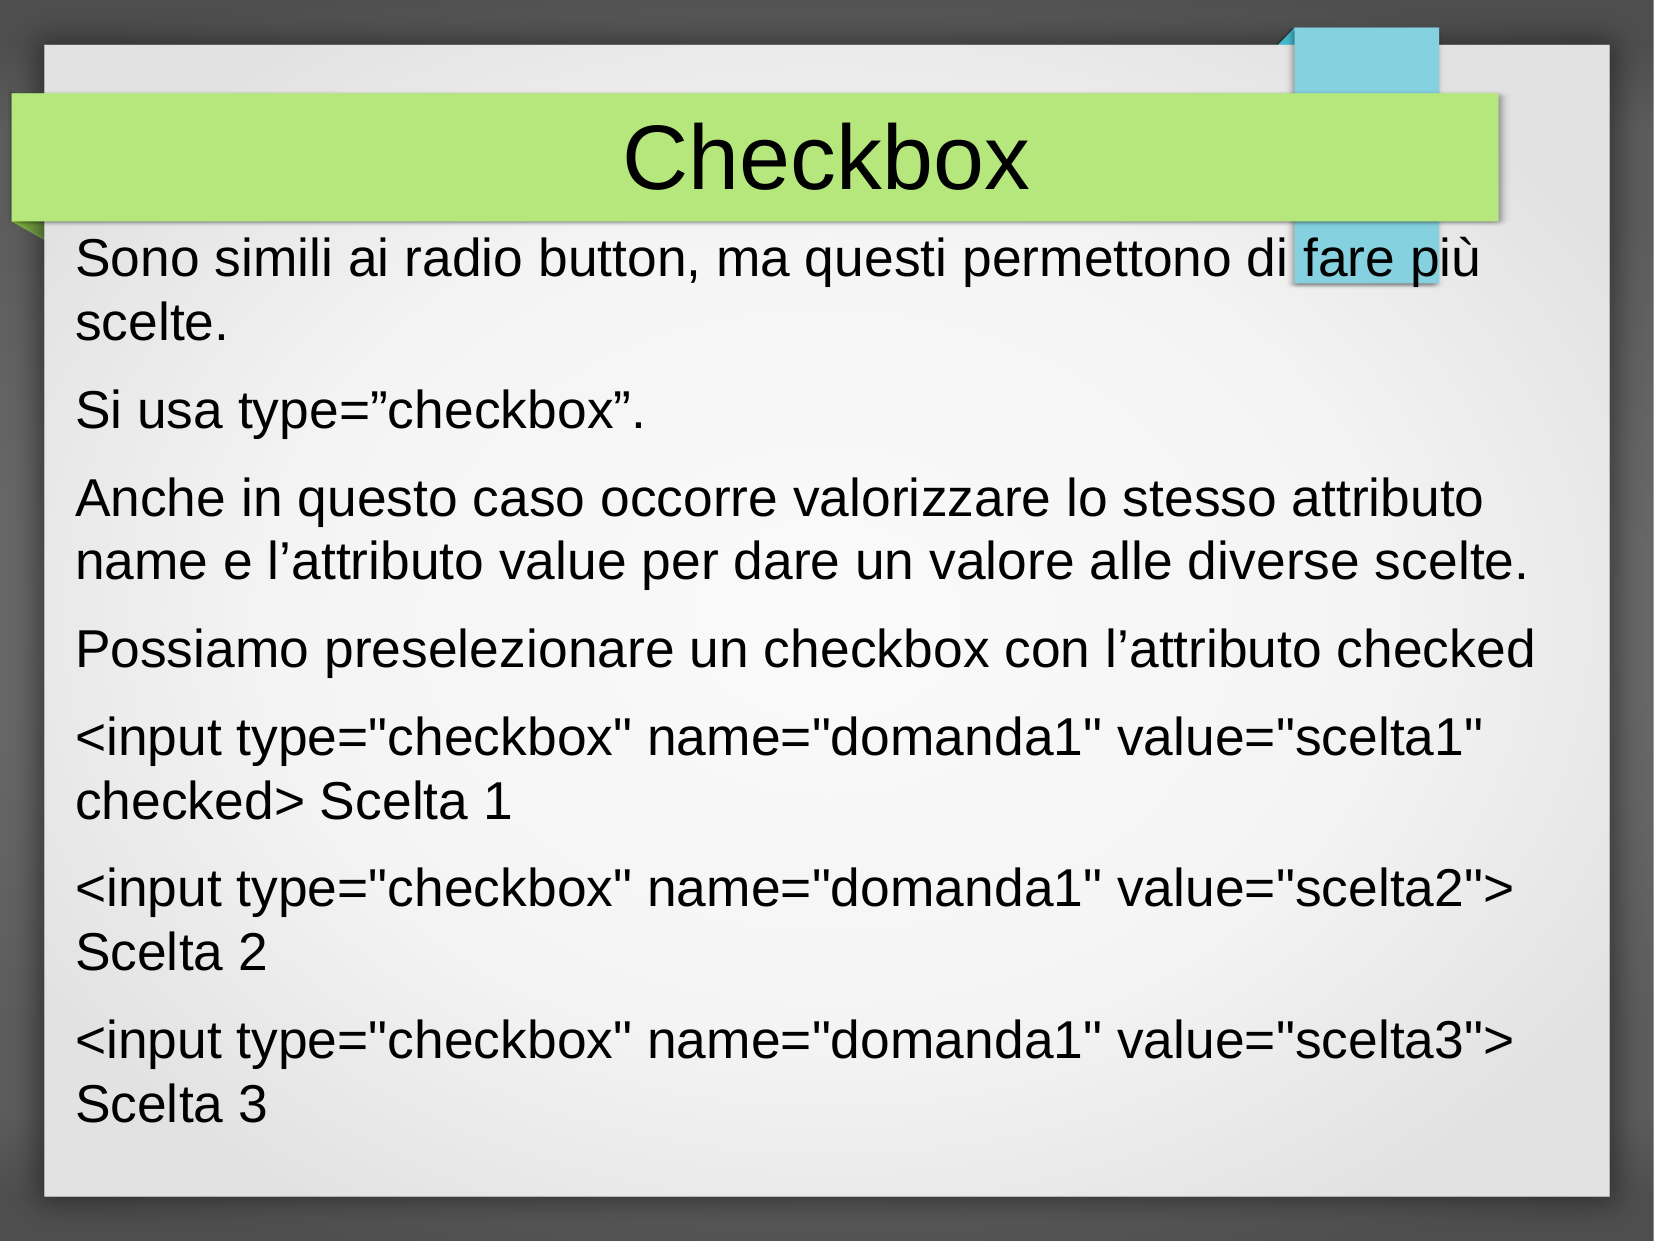

# Checkbox
Sono simili ai radio button, ma questi permettono di fare più scelte.
Si usa type=”checkbox”.
Anche in questo caso occorre valorizzare lo stesso attributo name e l’attributo value per dare un valore alle diverse scelte.
Possiamo preselezionare un checkbox con l’attributo checked
<input type="checkbox" name="domanda1" value="scelta1" checked> Scelta 1
<input type="checkbox" name="domanda1" value="scelta2"> Scelta 2
<input type="checkbox" name="domanda1" value="scelta3"> Scelta 3